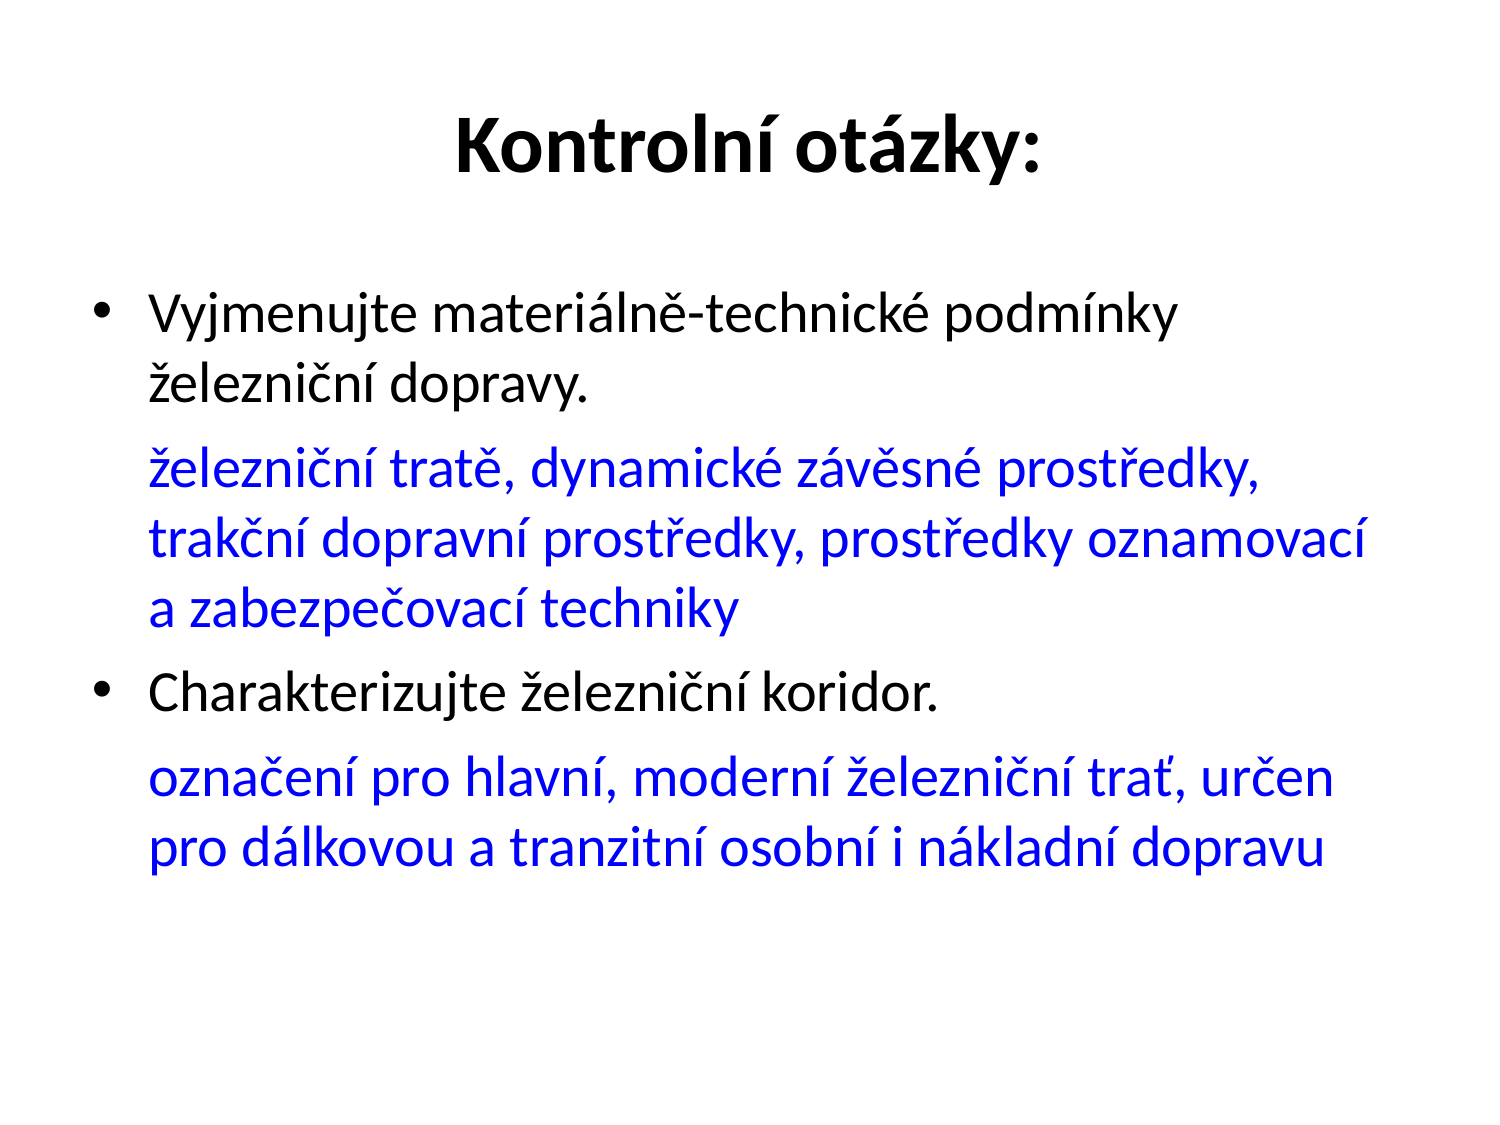

# Kontrolní otázky:
Vyjmenujte materiálně-technické podmínky železniční dopravy.
	železniční tratě, dynamické závěsné prostředky, trakční dopravní prostředky, prostředky oznamovací
a zabezpečovací techniky
Charakterizujte železniční koridor.
	označení pro hlavní, moderní železniční trať, určen pro dálkovou a tranzitní osobní i nákladní dopravu